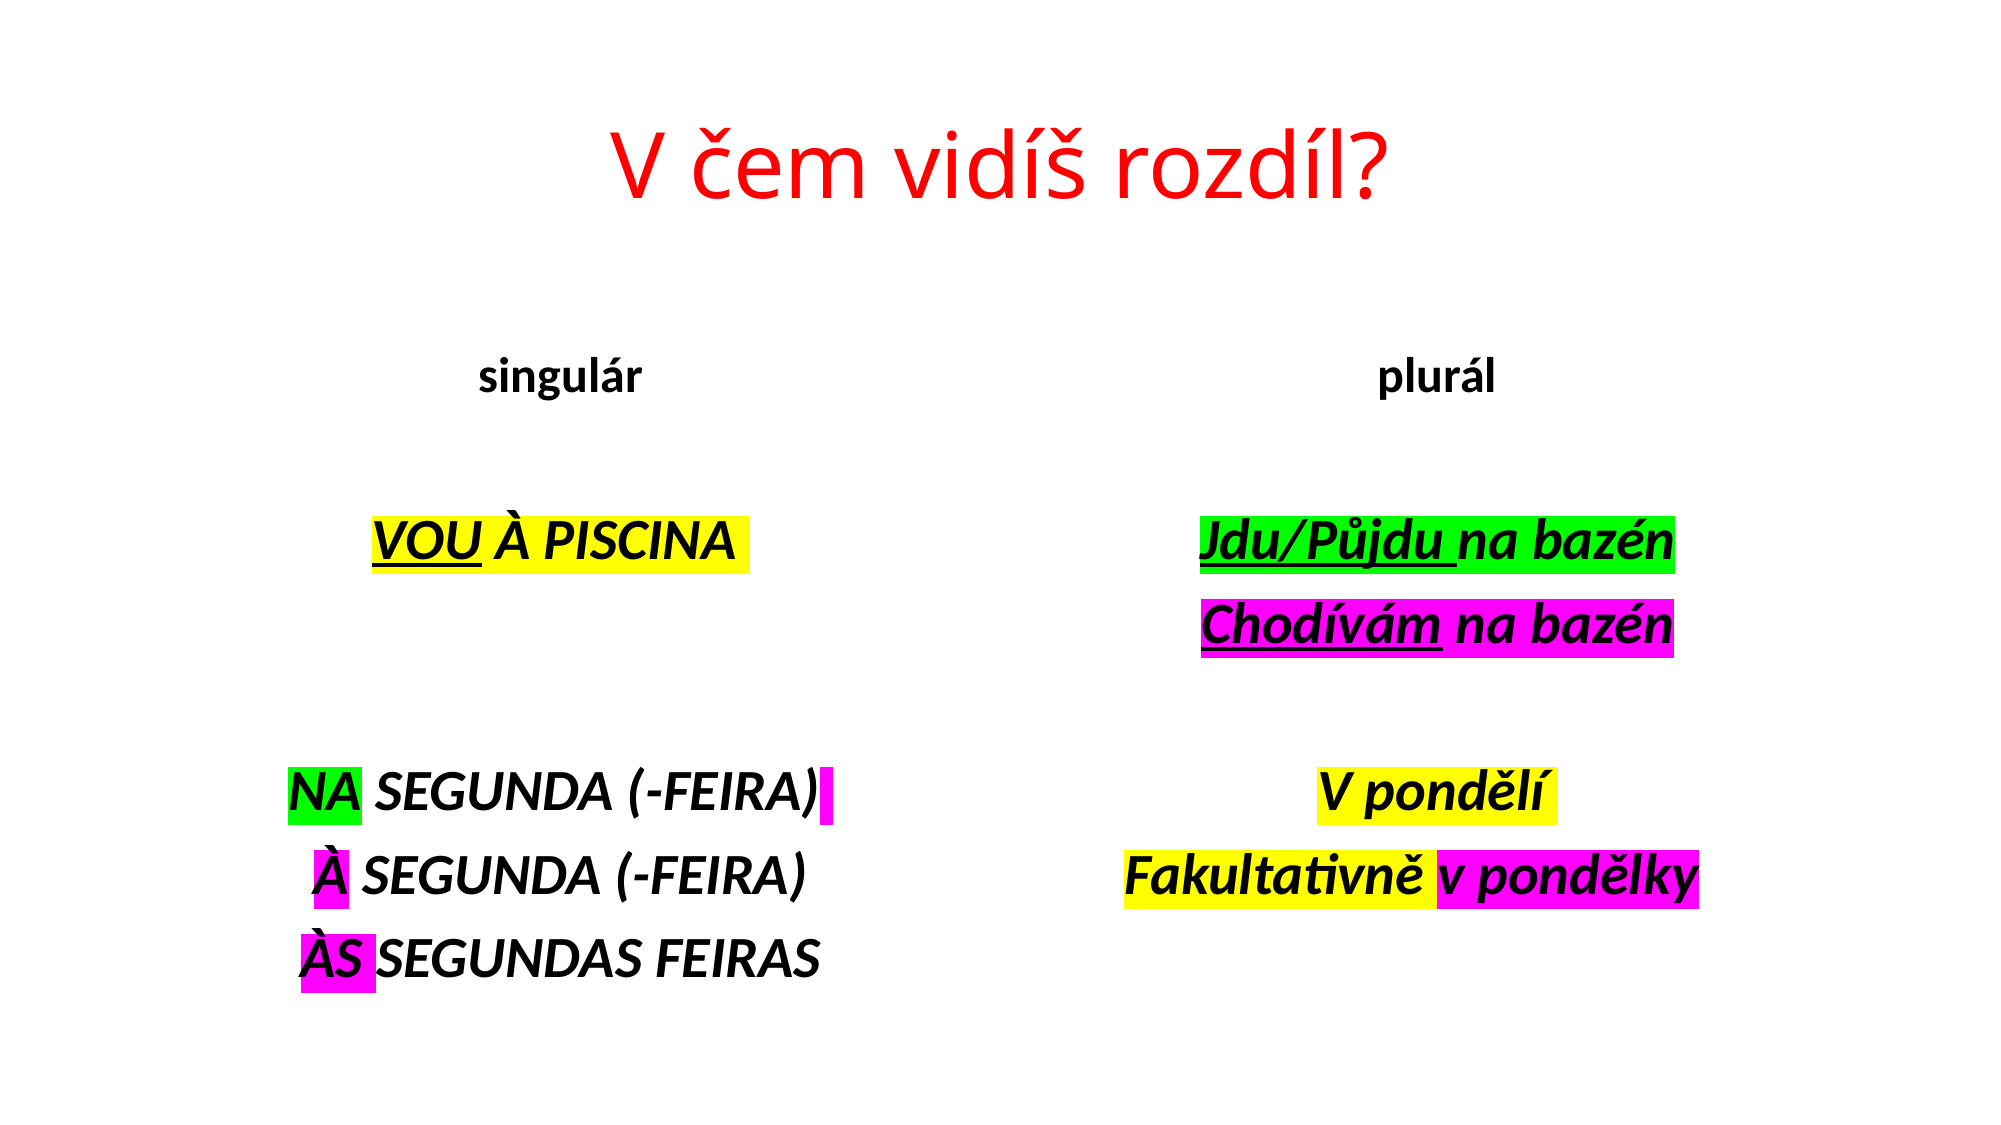

# V čem vidíš rozdíl?
singulár
plurál
VOU À PISCINA
NA SEGUNDA (-FEIRA)
À SEGUNDA (-FEIRA)
ÀS SEGUNDAS FEIRAS
Jdu/Půjdu na bazén
Chodívám na bazén
V pondělí
Fakultativně v pondělky